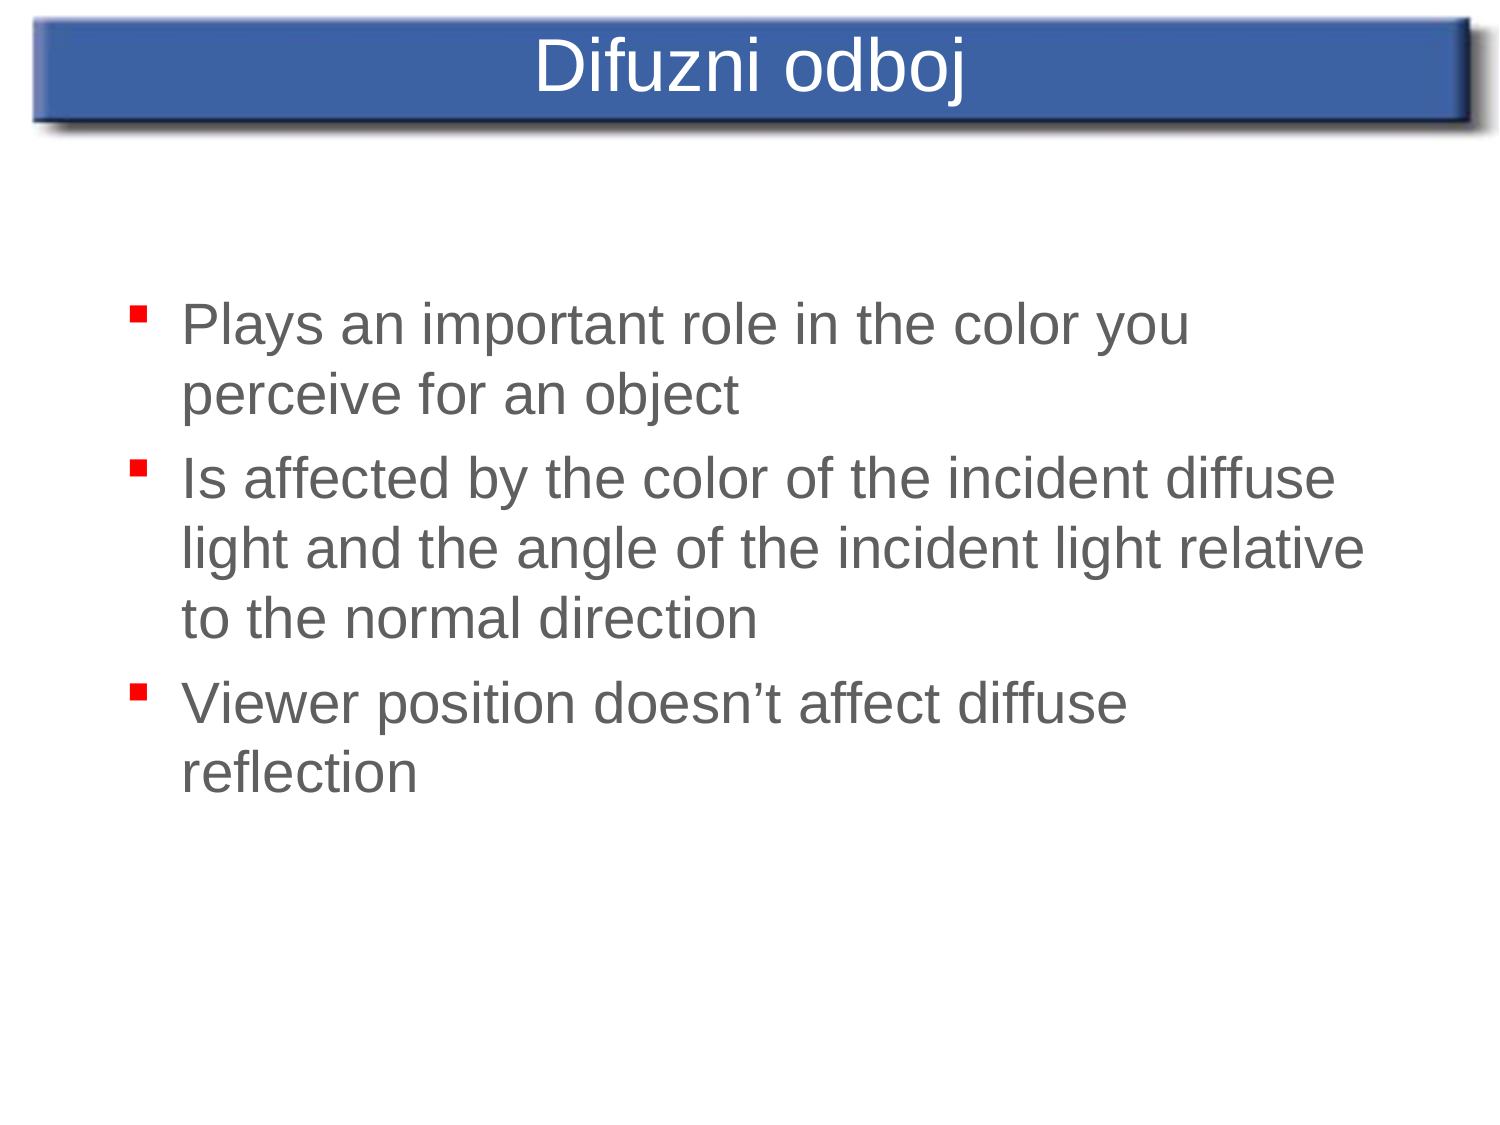

# Difuzni odboj
Plays an important role in the color you perceive for an object
Is affected by the color of the incident diffuse light and the angle of the incident light relative to the normal direction
Viewer position doesn’t affect diffuse reflection